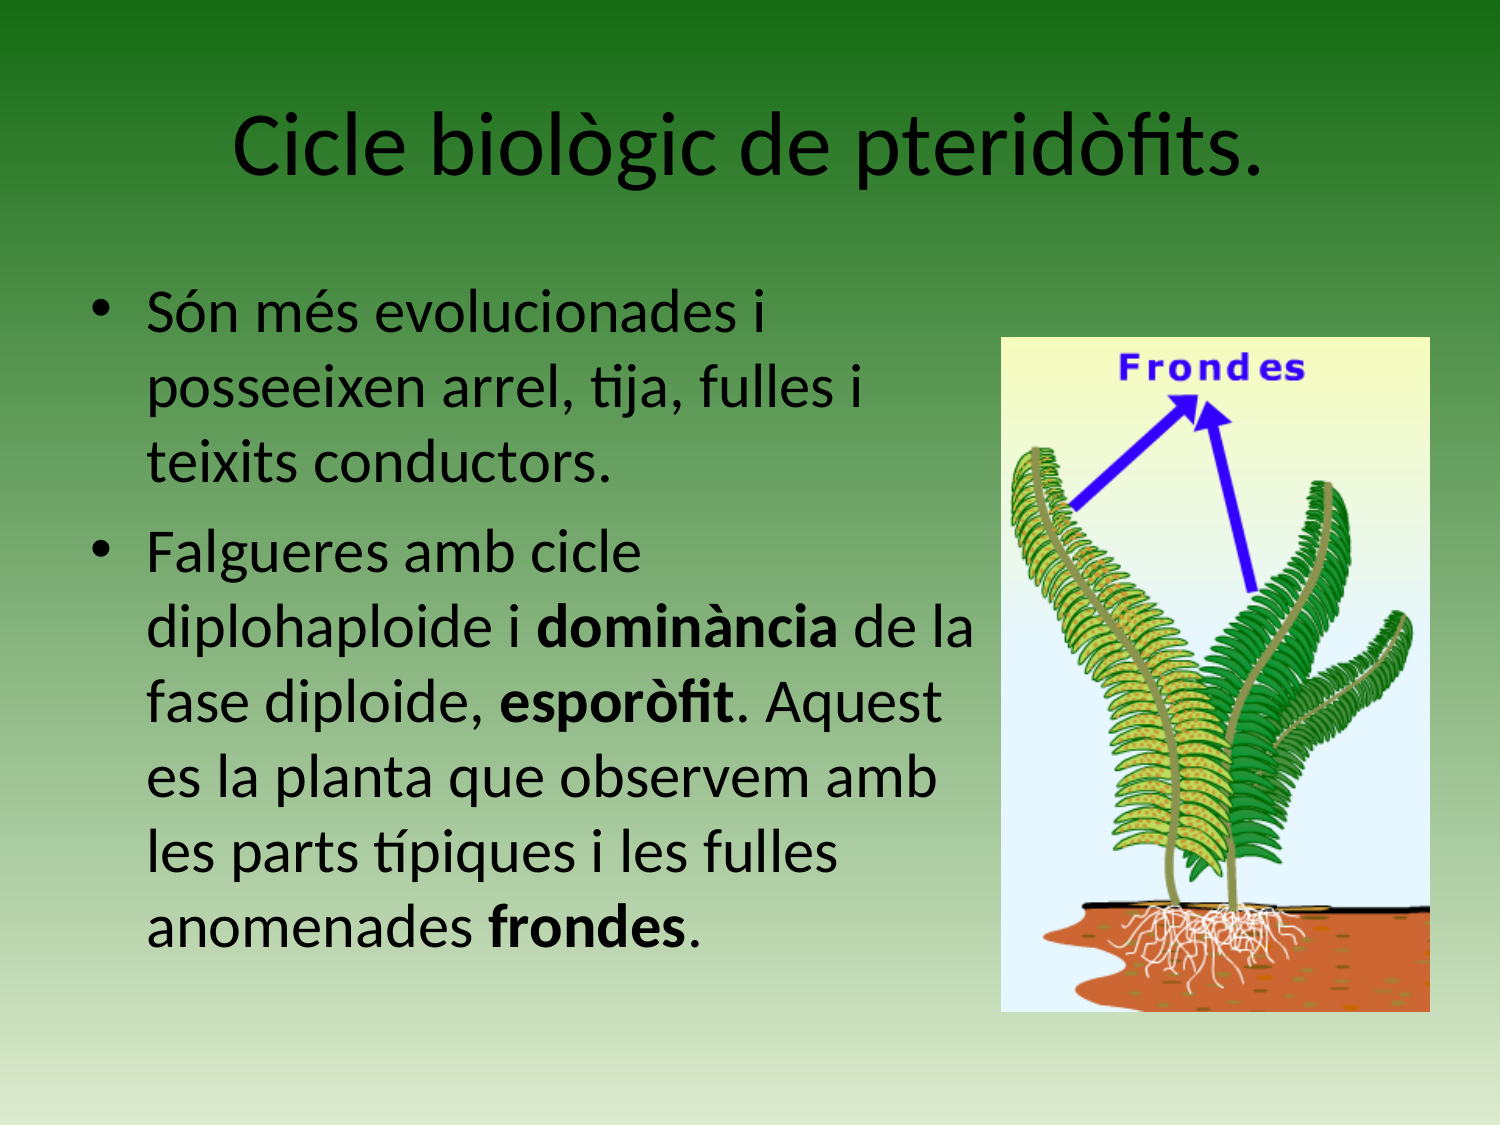

# Cicle biològic de pteridòfits.
Són més evolucionades i posseeixen arrel, tija, fulles i teixits conductors.
Falgueres amb cicle diplohaploide i dominància de la fase diploide, esporòfit. Aquest es la planta que observem amb les parts típiques i les fulles anomenades frondes.